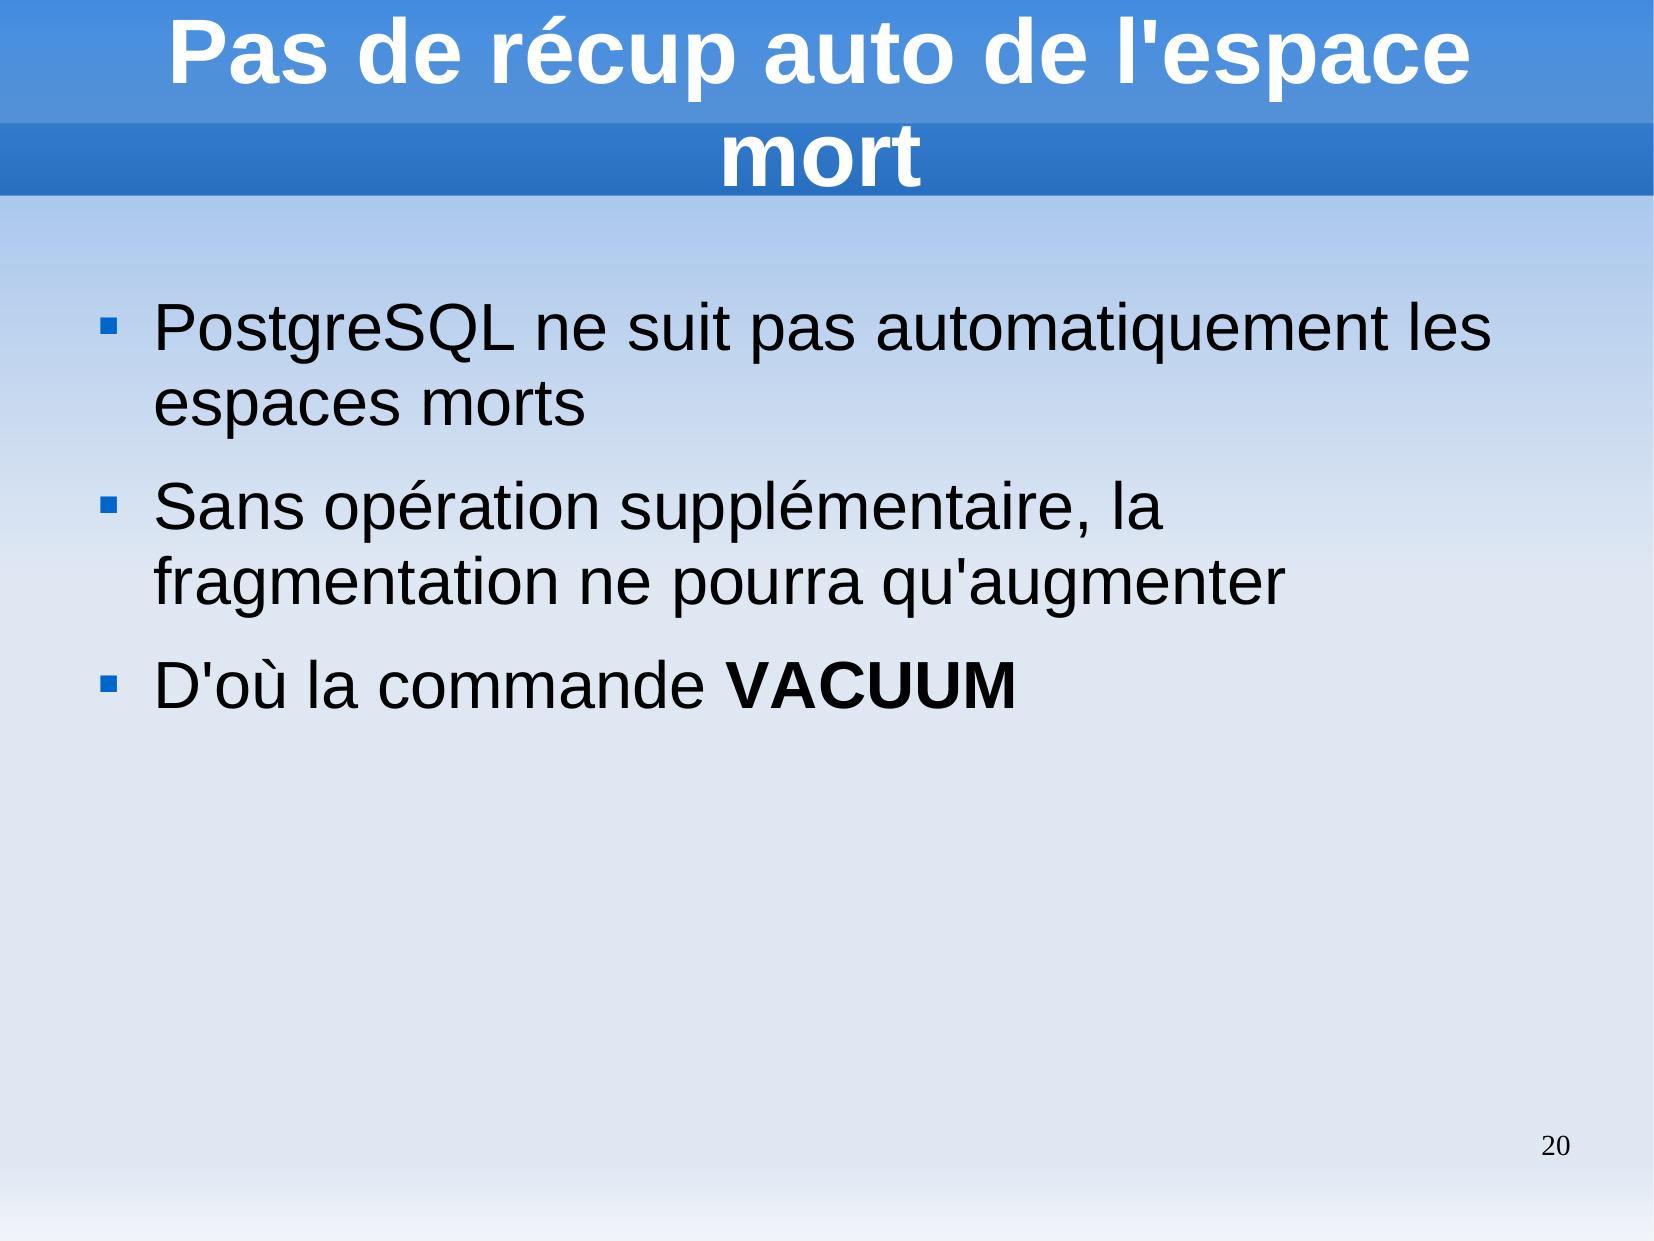

# Pas de récup auto de l'espace mort
PostgreSQL ne suit pas automatiquement les espaces morts
Sans opération supplémentaire, la fragmentation ne pourra qu'augmenter
D'où la commande VACUUM
20